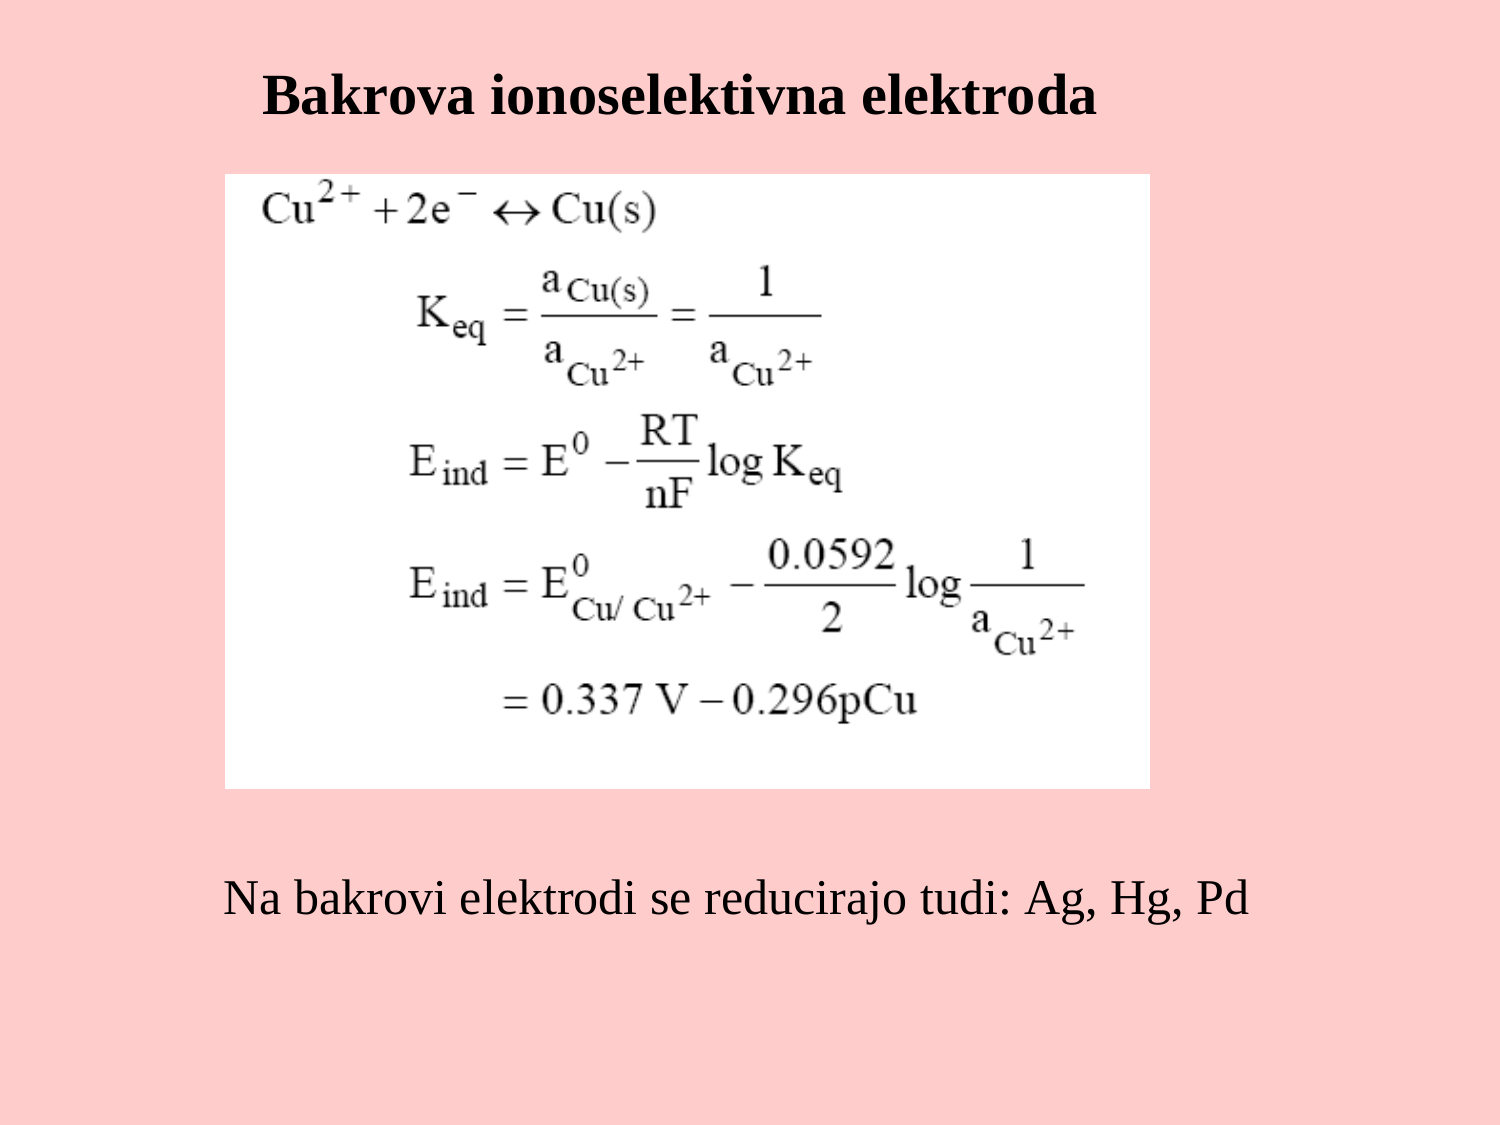

Bakrova ionoselektivna elektroda
Na bakrovi elektrodi se reducirajo tudi: Ag, Hg, Pd